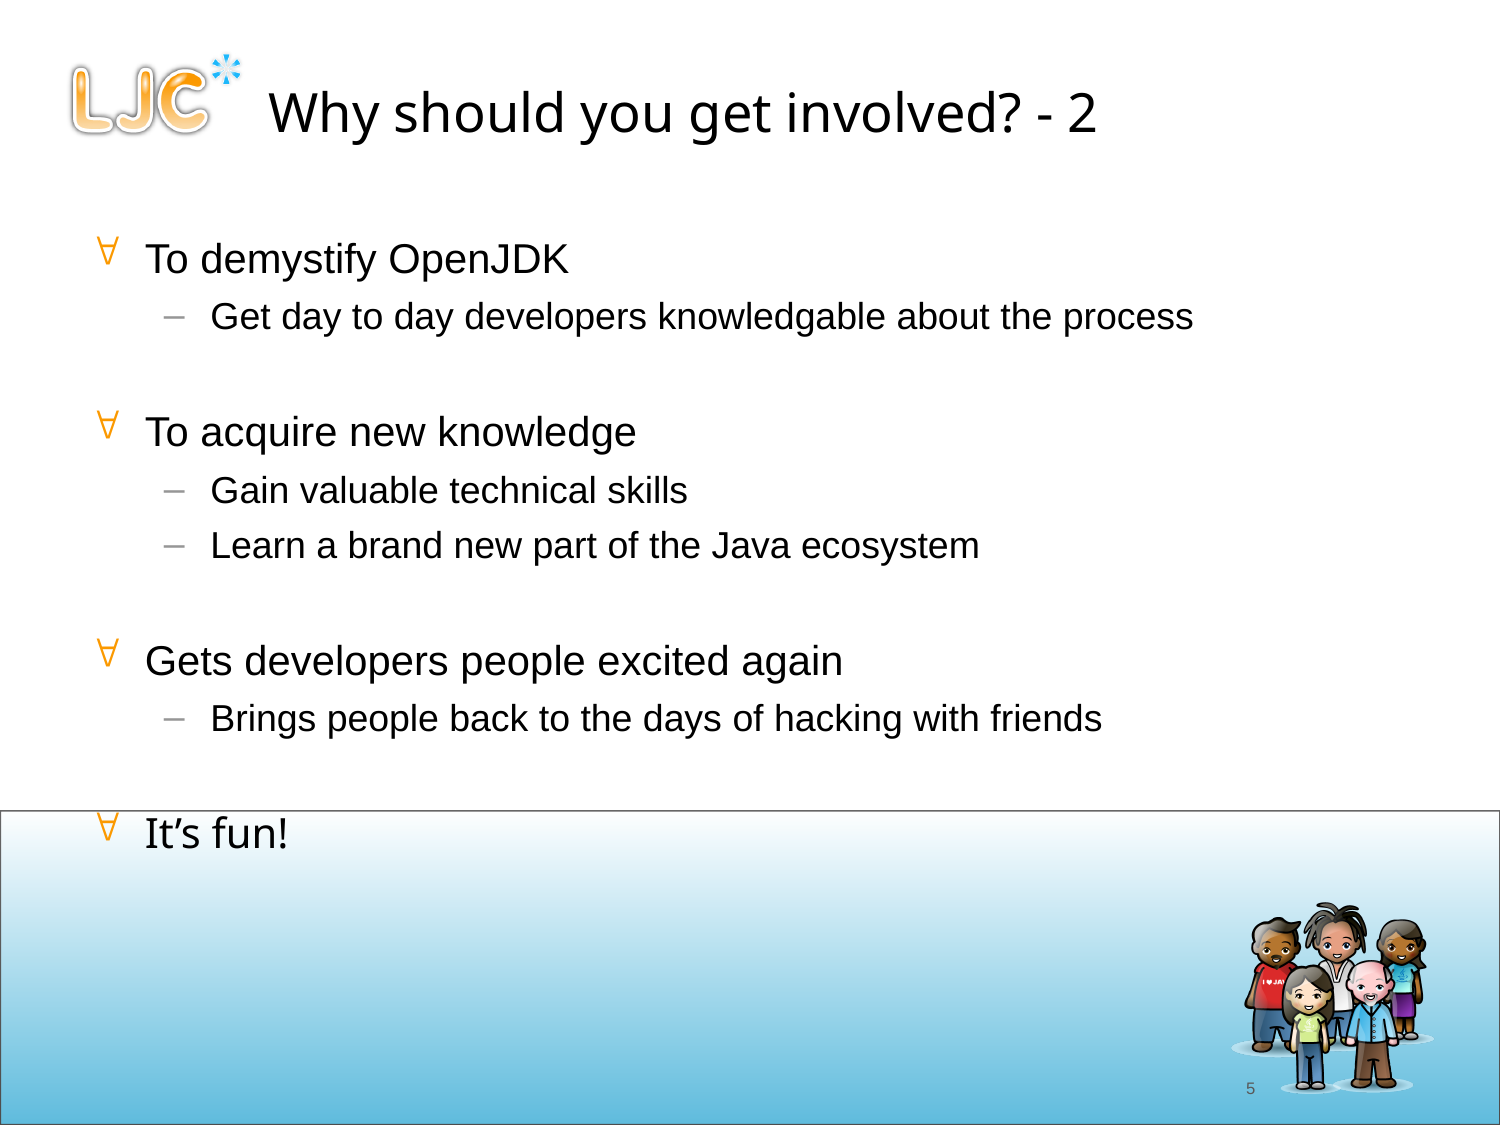

# Why should you get involved? - 2
To demystify OpenJDK
Get day to day developers knowledgable about the process
To acquire new knowledge
Gain valuable technical skills
Learn a brand new part of the Java ecosystem
Gets developers people excited again
Brings people back to the days of hacking with friends
It’s fun!
5